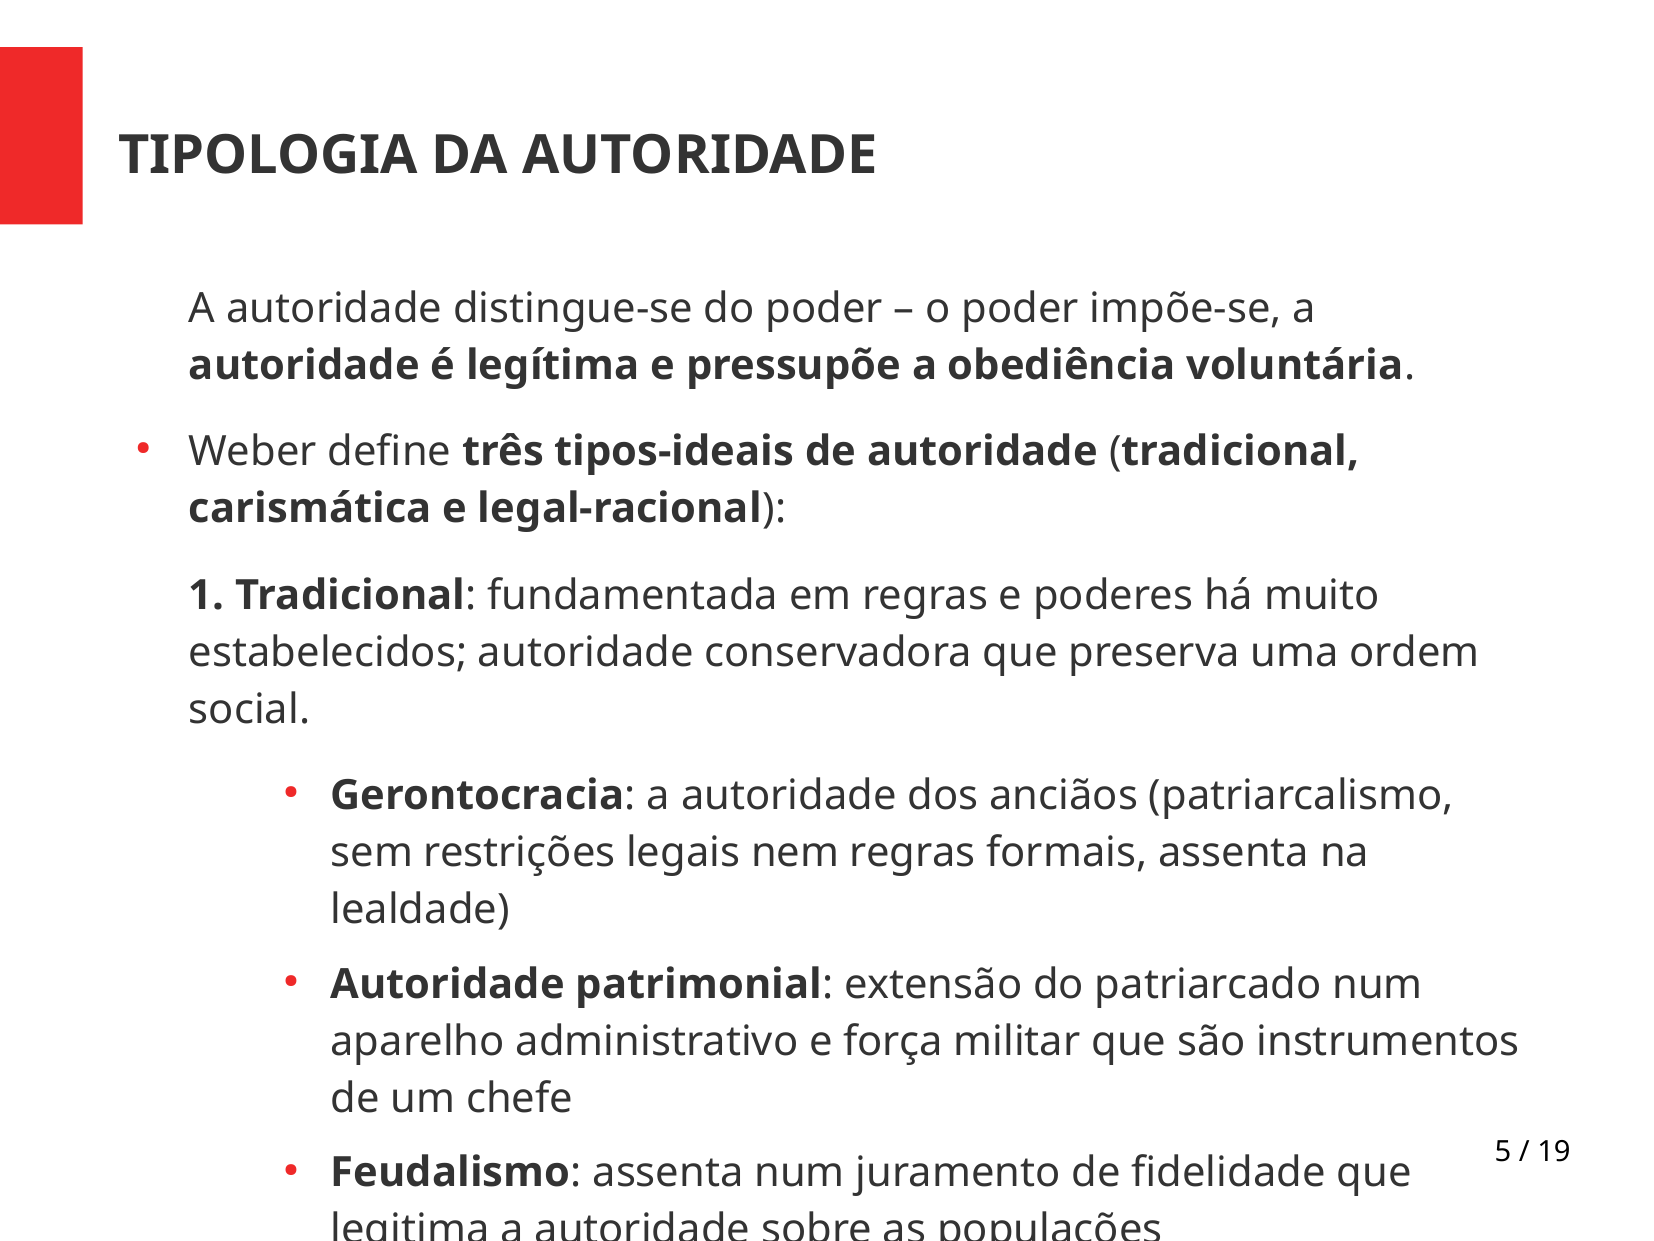

# TIPOLOGIA DA AUTORIDADE
A autoridade distingue-se do poder – o poder impõe-se, a autoridade é legítima e pressupõe a obediência voluntária.
Weber define três tipos-ideais de autoridade (tradicional, carismática e legal-racional):
1. Tradicional: fundamentada em regras e poderes há muito estabelecidos; autoridade conservadora que preserva uma ordem social.
Gerontocracia: a autoridade dos anciãos (patriarcalismo, sem restrições legais nem regras formais, assenta na lealdade)
Autoridade patrimonial: extensão do patriarcado num aparelho administrativo e força militar que são instrumentos de um chefe
Feudalismo: assenta num juramento de fidelidade que legitima a autoridade sobre as populações
5